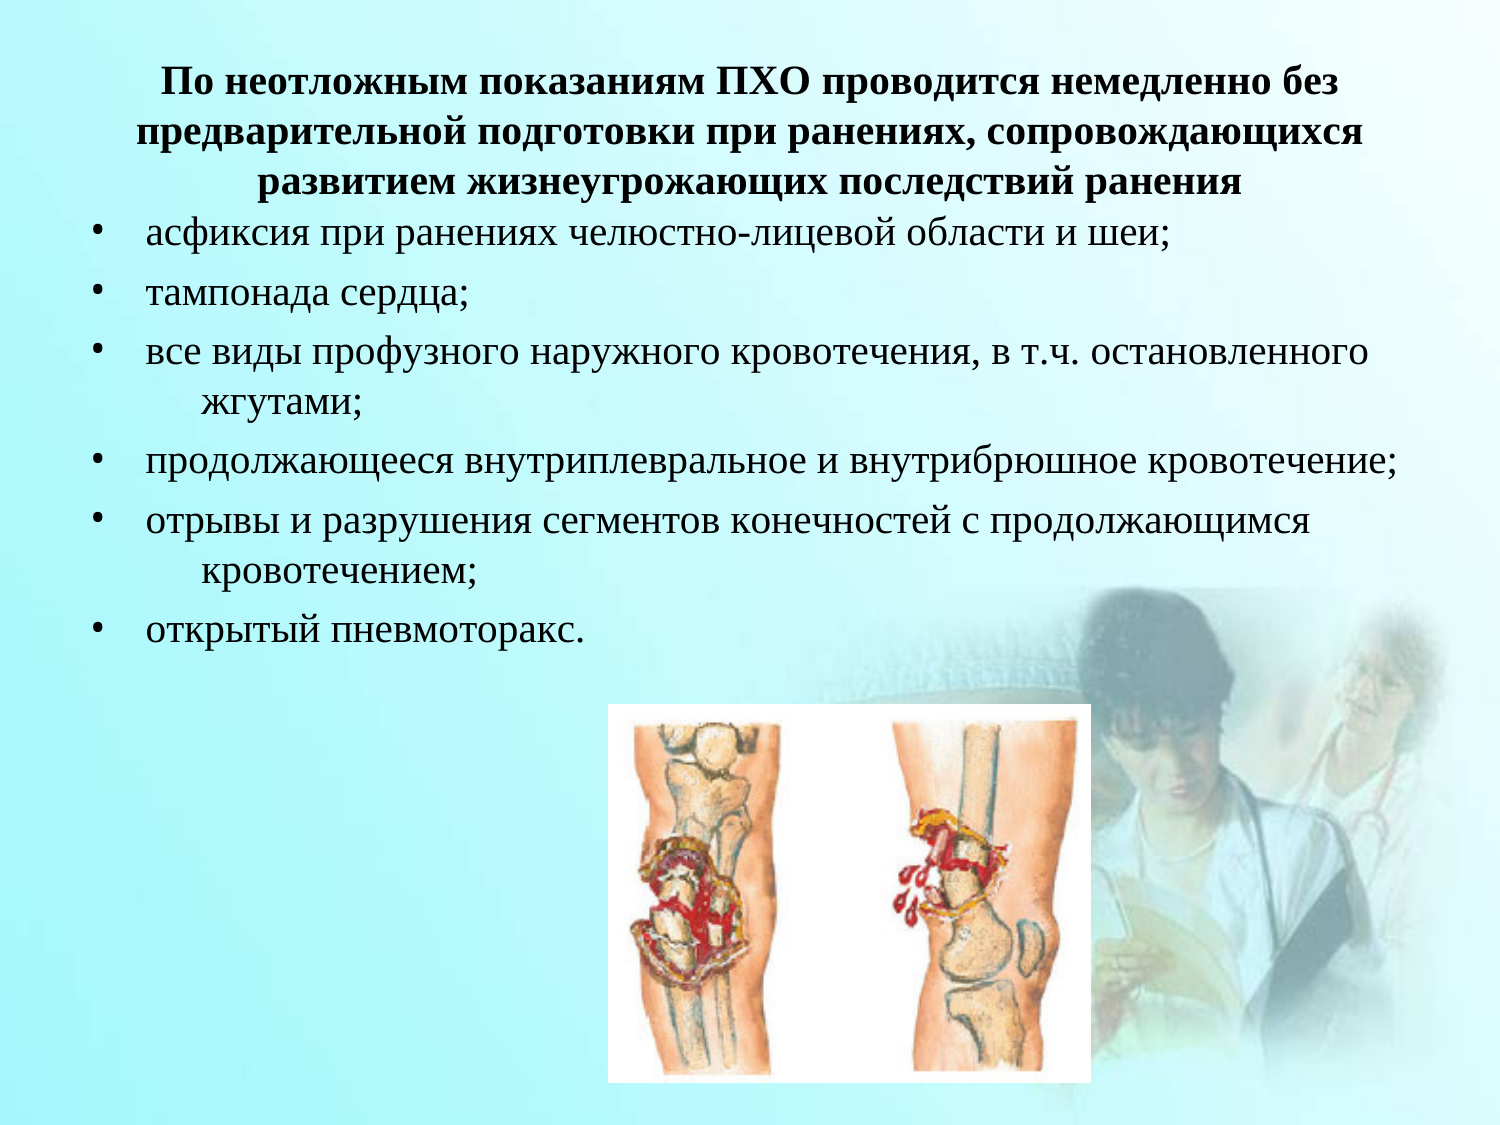

# По неотложным показаниям ПХО проводится немедленно без предварительной подготовки при ранениях, сопровождающихся развитием жизнеугрожающих последствий ранения
асфиксия при ранениях челюстно-лицевой области и шеи;
тампонада сердца;
все виды профузного наружного кровотечения, в т.ч. остановленного жгутами;
продолжающееся внутриплевральное и внутрибрюшное кровотечение;
отрывы и разрушения сегментов конечностей с продолжающимся кровотечением;
открытый пневмоторакс.